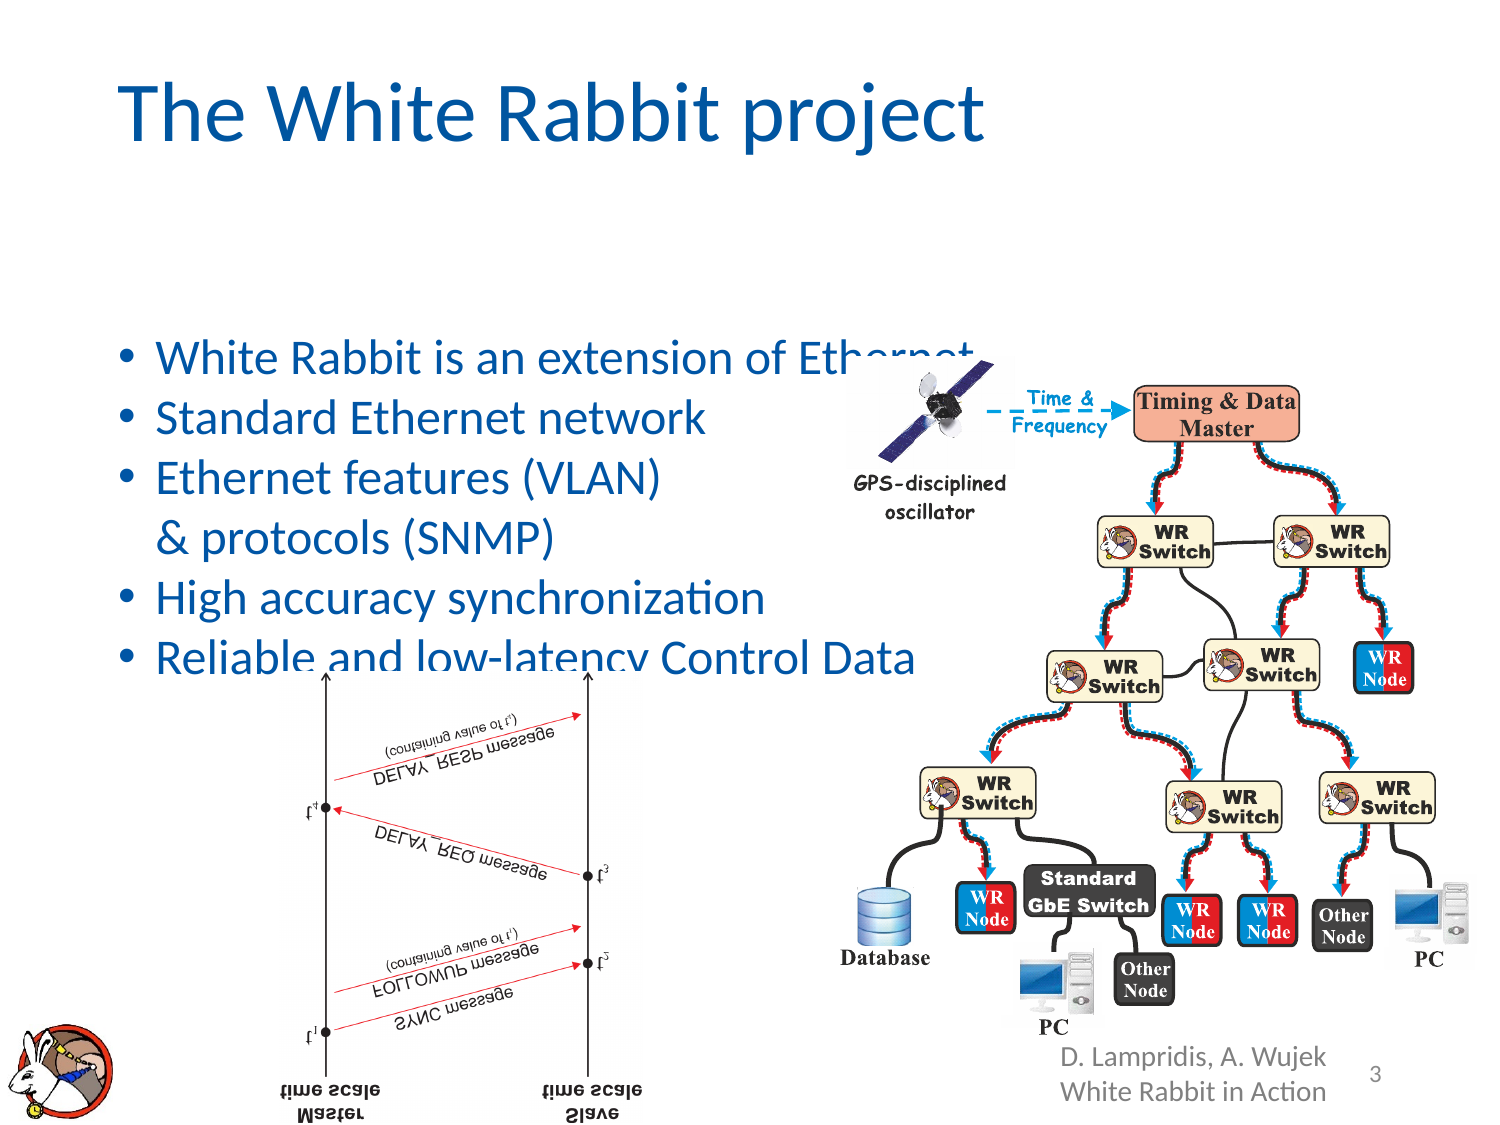

The White Rabbit project
White Rabbit is an extension of Ethernet
Standard Ethernet network
Ethernet features (VLAN)
& protocols (SNMP)
High accuracy synchronization
Reliable and low-latency Control Data